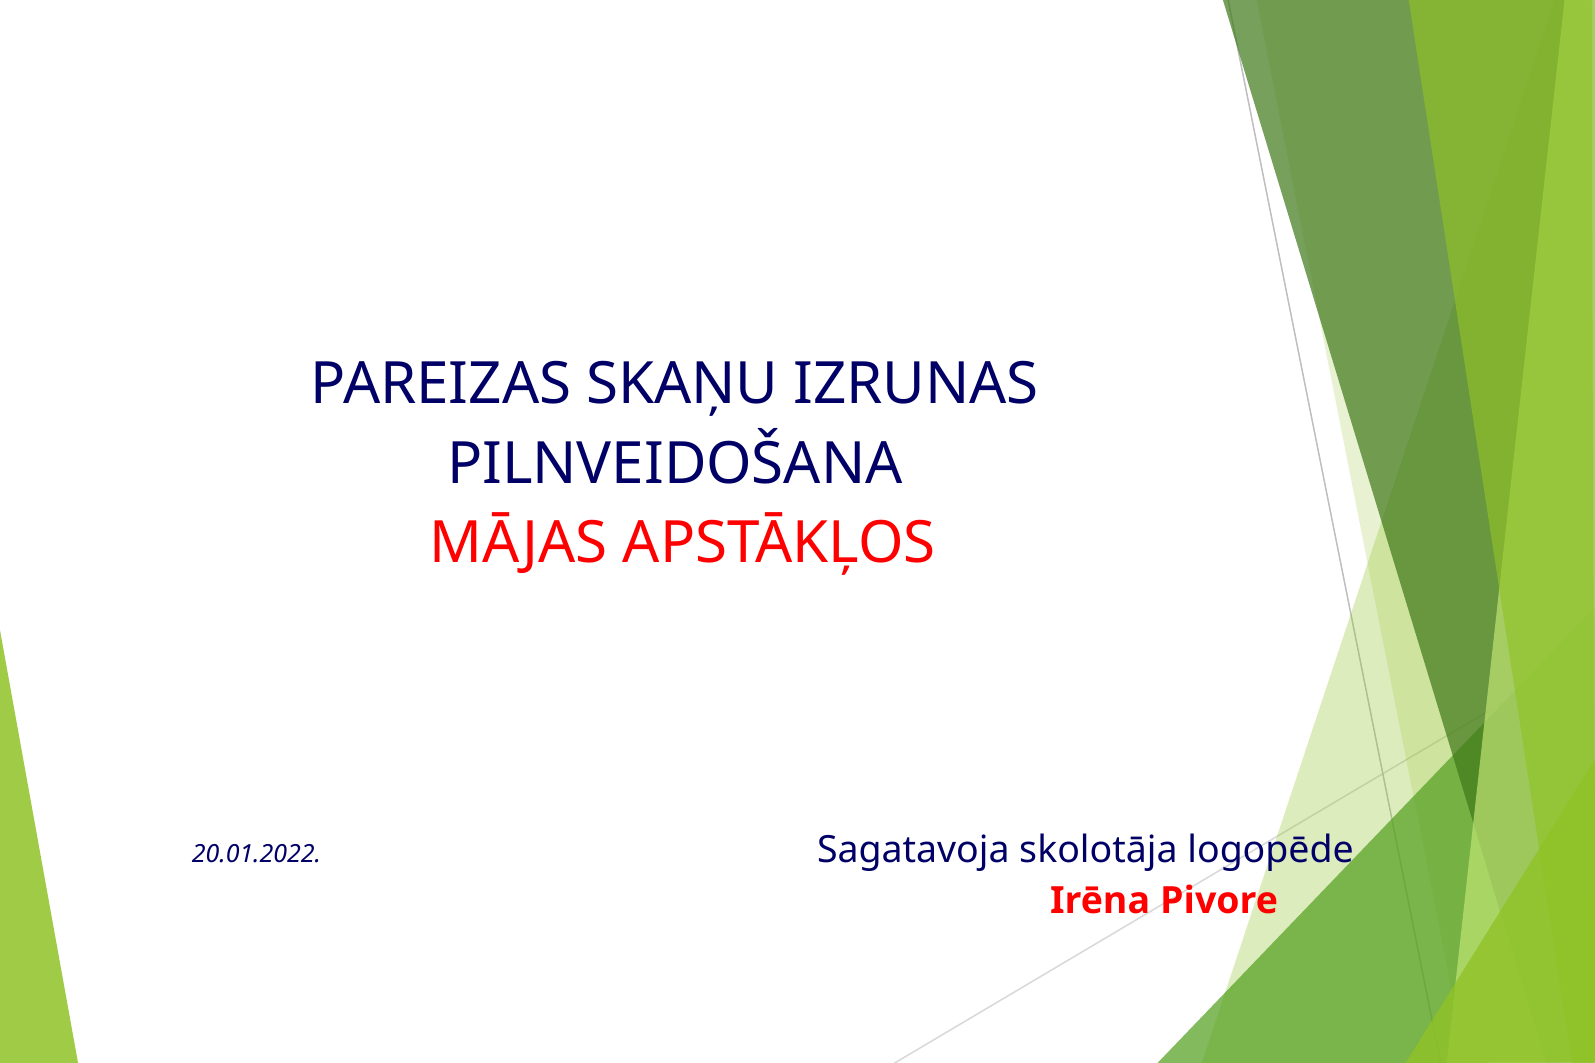

PAREIZAS SKAŅU IZRUNAS
PILNVEIDOŠANA
MĀJAS APSTĀKĻOS
20.01.2022. Sagatavoja skolotāja logopēde
 Irēna Pivore